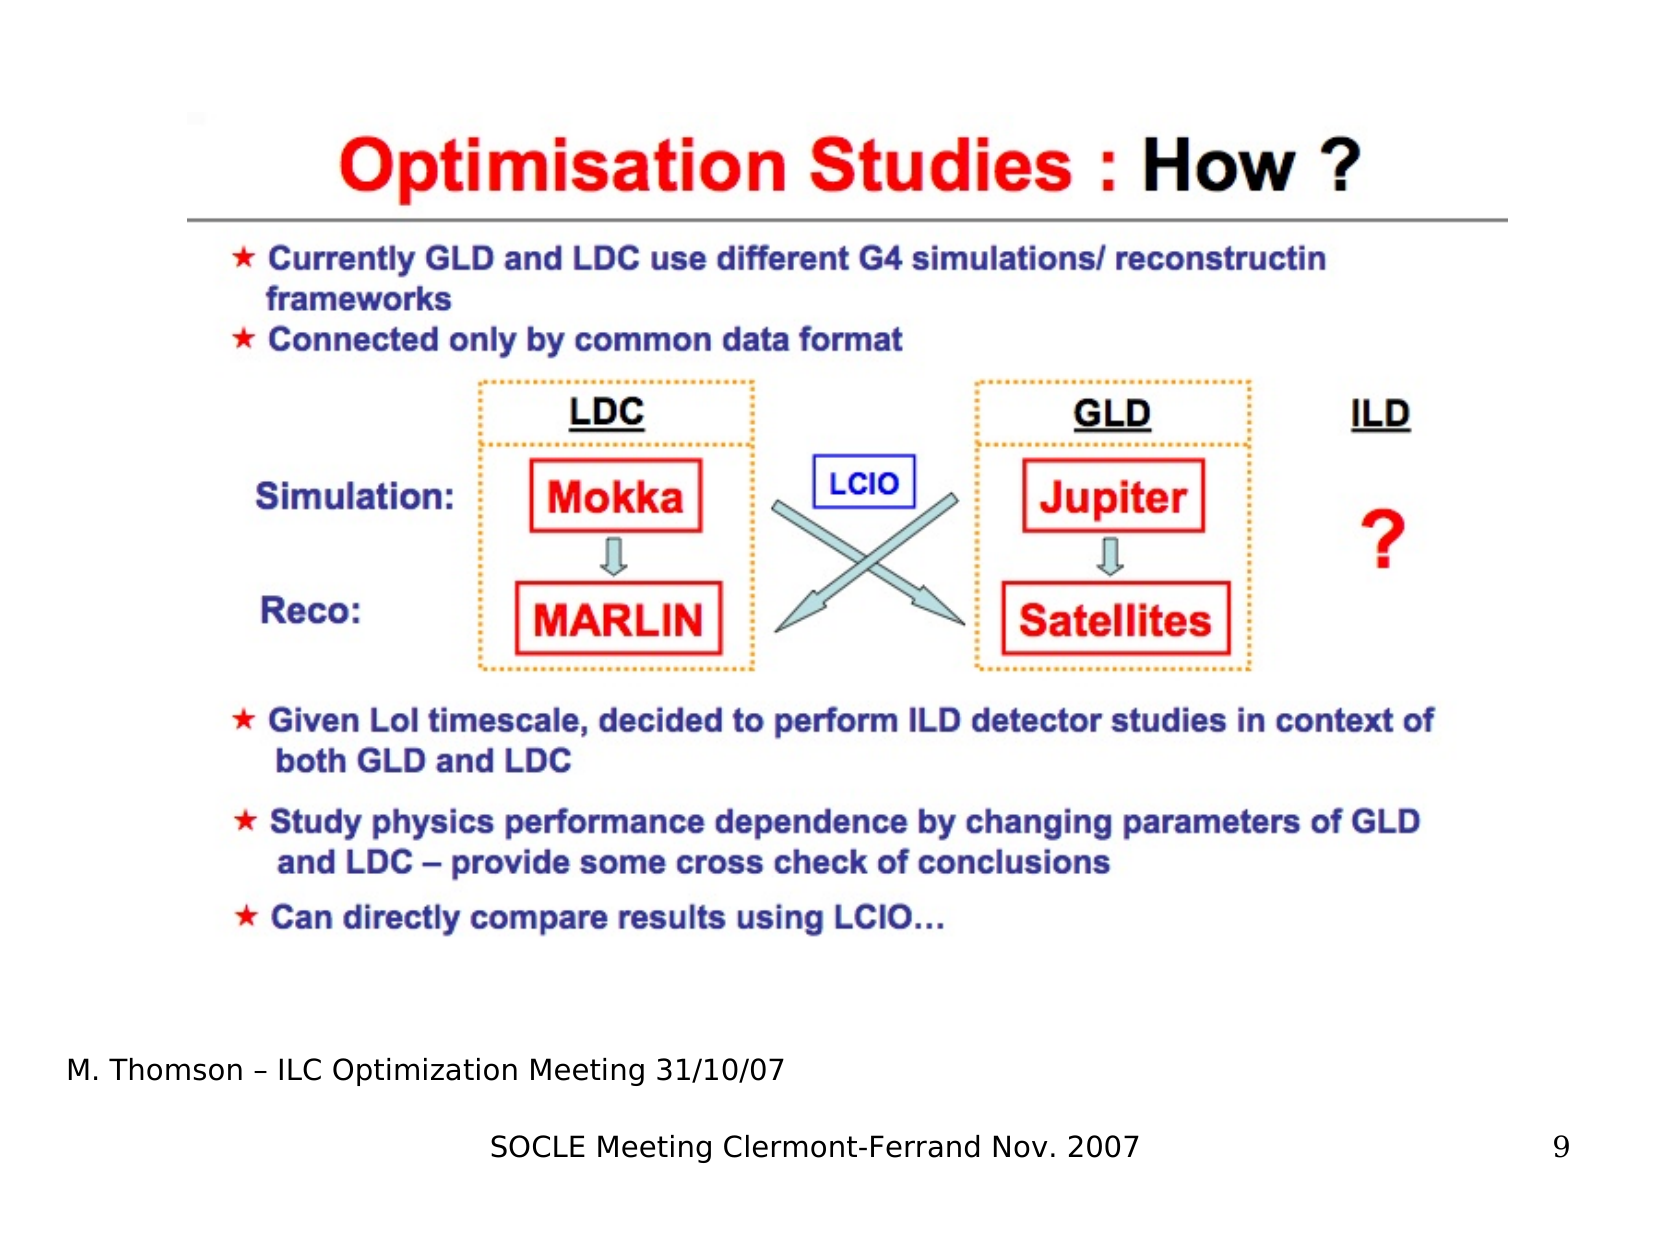

M. Thomson – ILC Optimization Meeting 31/10/07
9